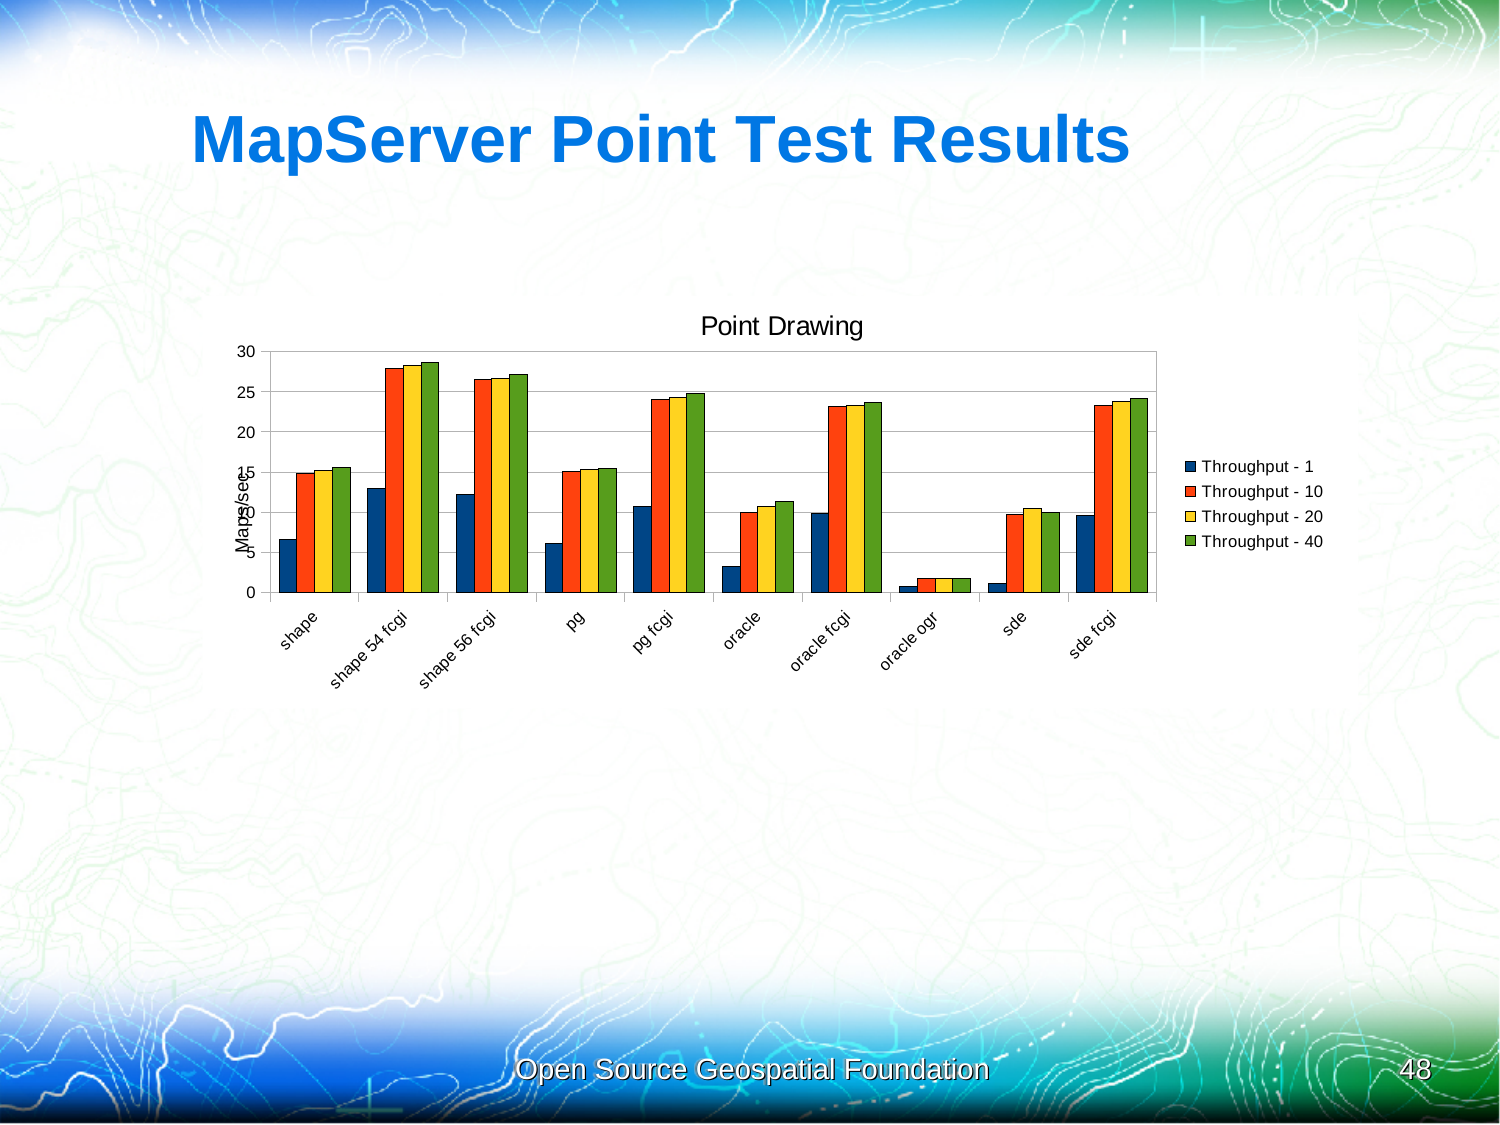

# MapServer Point Test Results
### Chart: Point Drawing
| Category | Throughput - 1 | Throughput - 10 | Throughput - 20 | Throughput - 40 |
|---|---|---|---|---|
| shape | 6.6 | 14.8 | 15.2 | 15.6 |
| shape 54 fcgi | 12.9 | 27.9 | 28.3 | 28.7 |
| shape 56 fcgi | 12.2 | 26.5 | 26.6 | 27.1 |
| pg | 6.1 | 15.1 | 15.3 | 15.5 |
| pg fcgi | 10.7 | 24.0 | 24.3 | 24.8 |
| oracle | 3.2 | 9.9 | 10.7 | 11.3 |
| oracle fcgi | 9.8 | 23.2 | 23.3 | 23.7 |
| oracle ogr | 0.7 | 1.7 | 1.7 | 1.7 |
| sde | 1.1 | 9.7 | 10.4 | 9.9 |
| sde fcgi | 9.6 | 23.3 | 23.8 | 24.2 |Open Source Geospatial Foundation
48